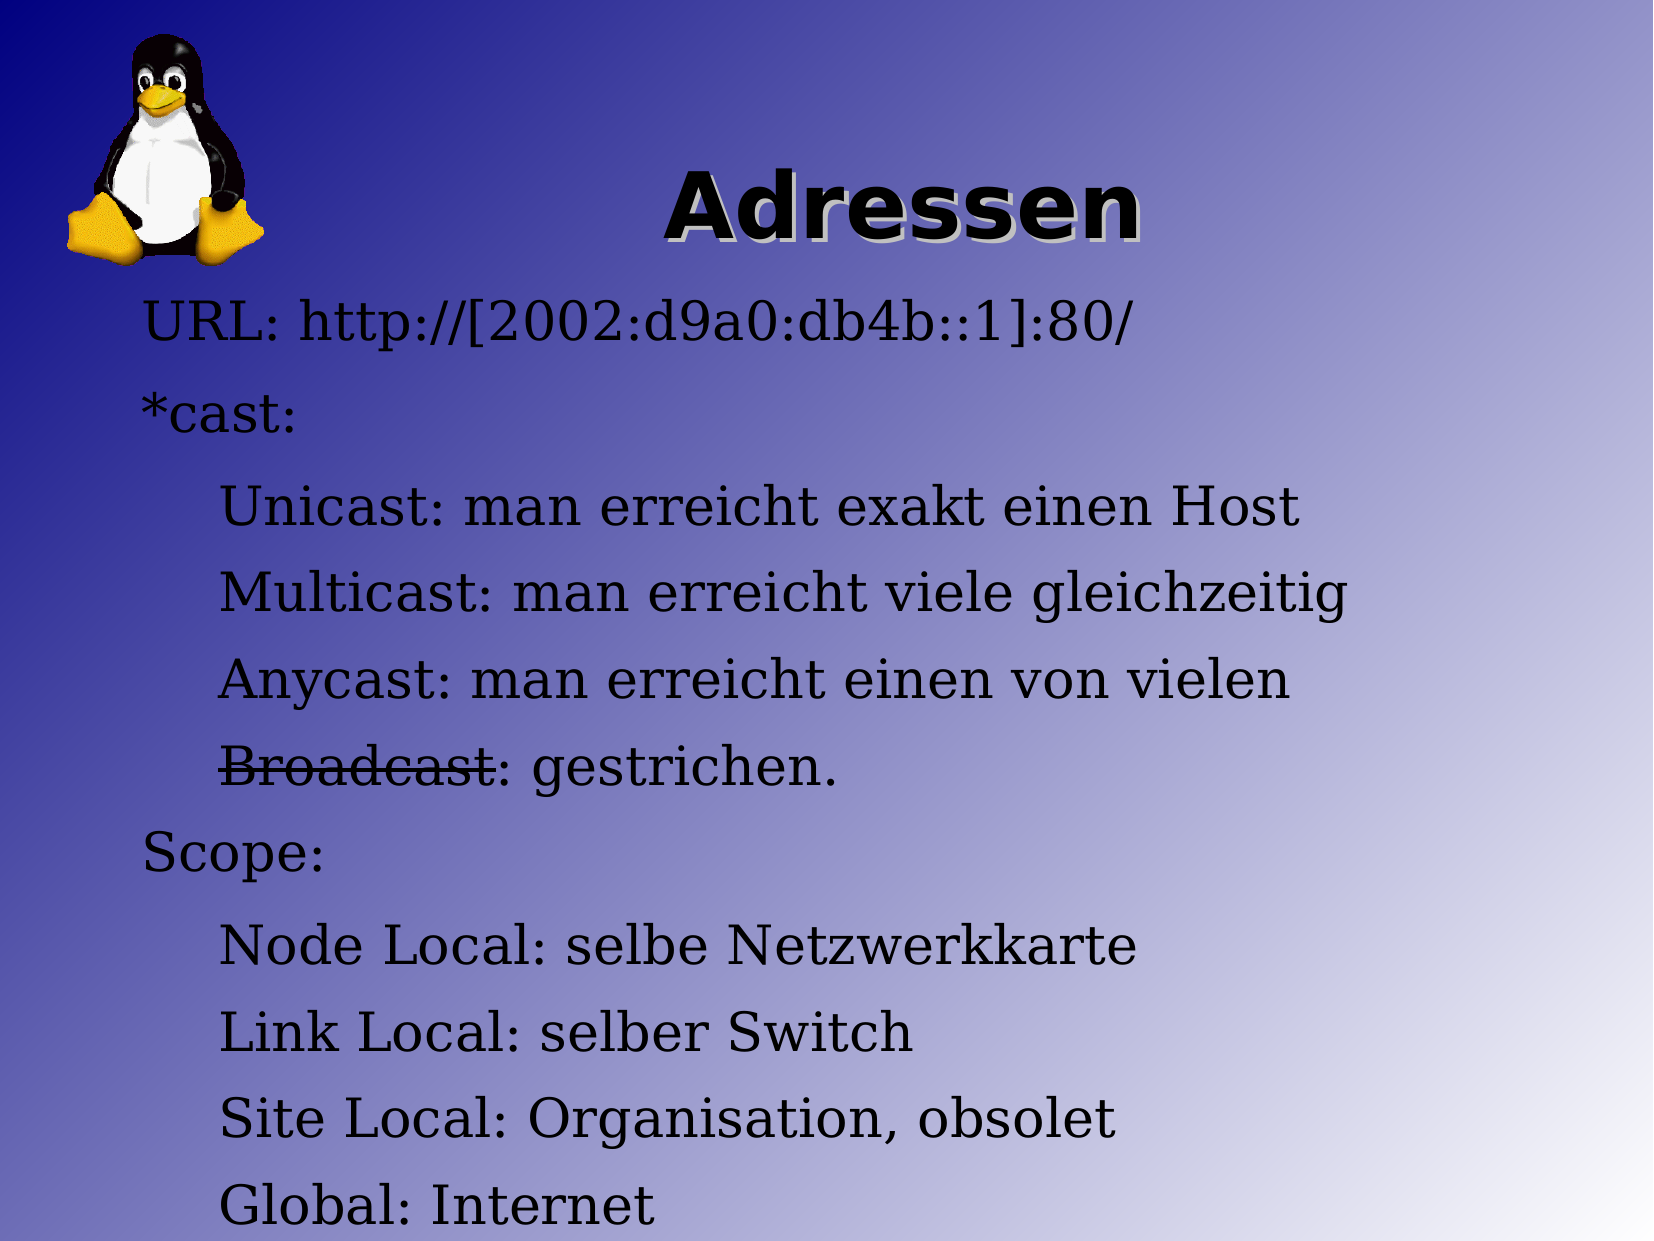

# Adressen
URL: http://[2002:d9a0:db4b::1]:80/
*cast:
Unicast: man erreicht exakt einen Host
Multicast: man erreicht viele gleichzeitig
Anycast: man erreicht einen von vielen
Broadcast: gestrichen.
Scope:
Node Local: selbe Netzwerkkarte
Link Local: selber Switch
Site Local: Organisation, obsolet
Global: Internet